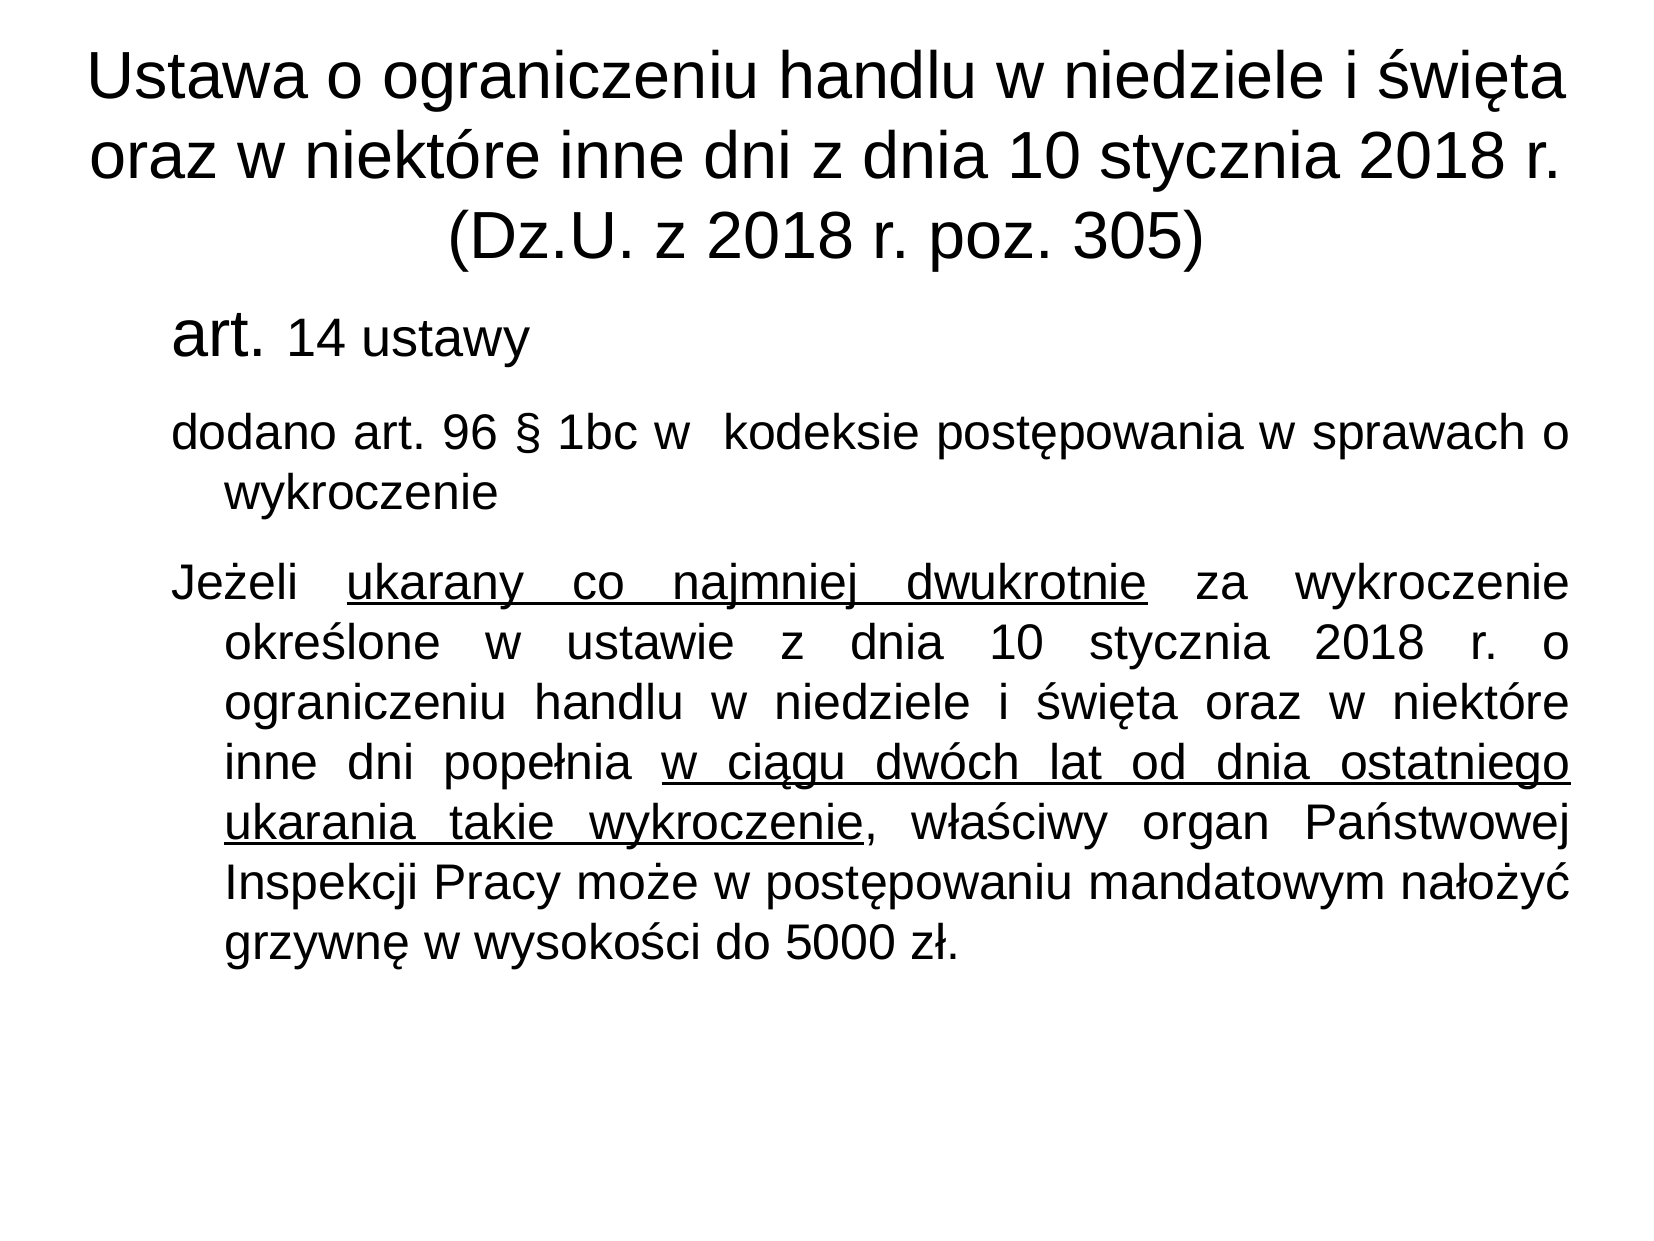

# Ustawa o ograniczeniu handlu w niedziele i święta oraz w niektóre inne dni z dnia 10 stycznia 2018 r. (Dz.U. z 2018 r. poz. 305)
art. 14 ustawy
dodano art. 96 § 1bc w kodeksie postępowania w sprawach o wykroczenie
Jeżeli ukarany co najmniej dwukrotnie za wykroczenie określone w ustawie z dnia 10 stycznia 2018 r. o ograniczeniu handlu w niedziele i święta oraz w niektóre inne dni popełnia w ciągu dwóch lat od dnia ostatniego ukarania takie wykroczenie, właściwy organ Państwowej Inspekcji Pracy może w postępowaniu mandatowym nałożyć grzywnę w wysokości do 5000 zł.